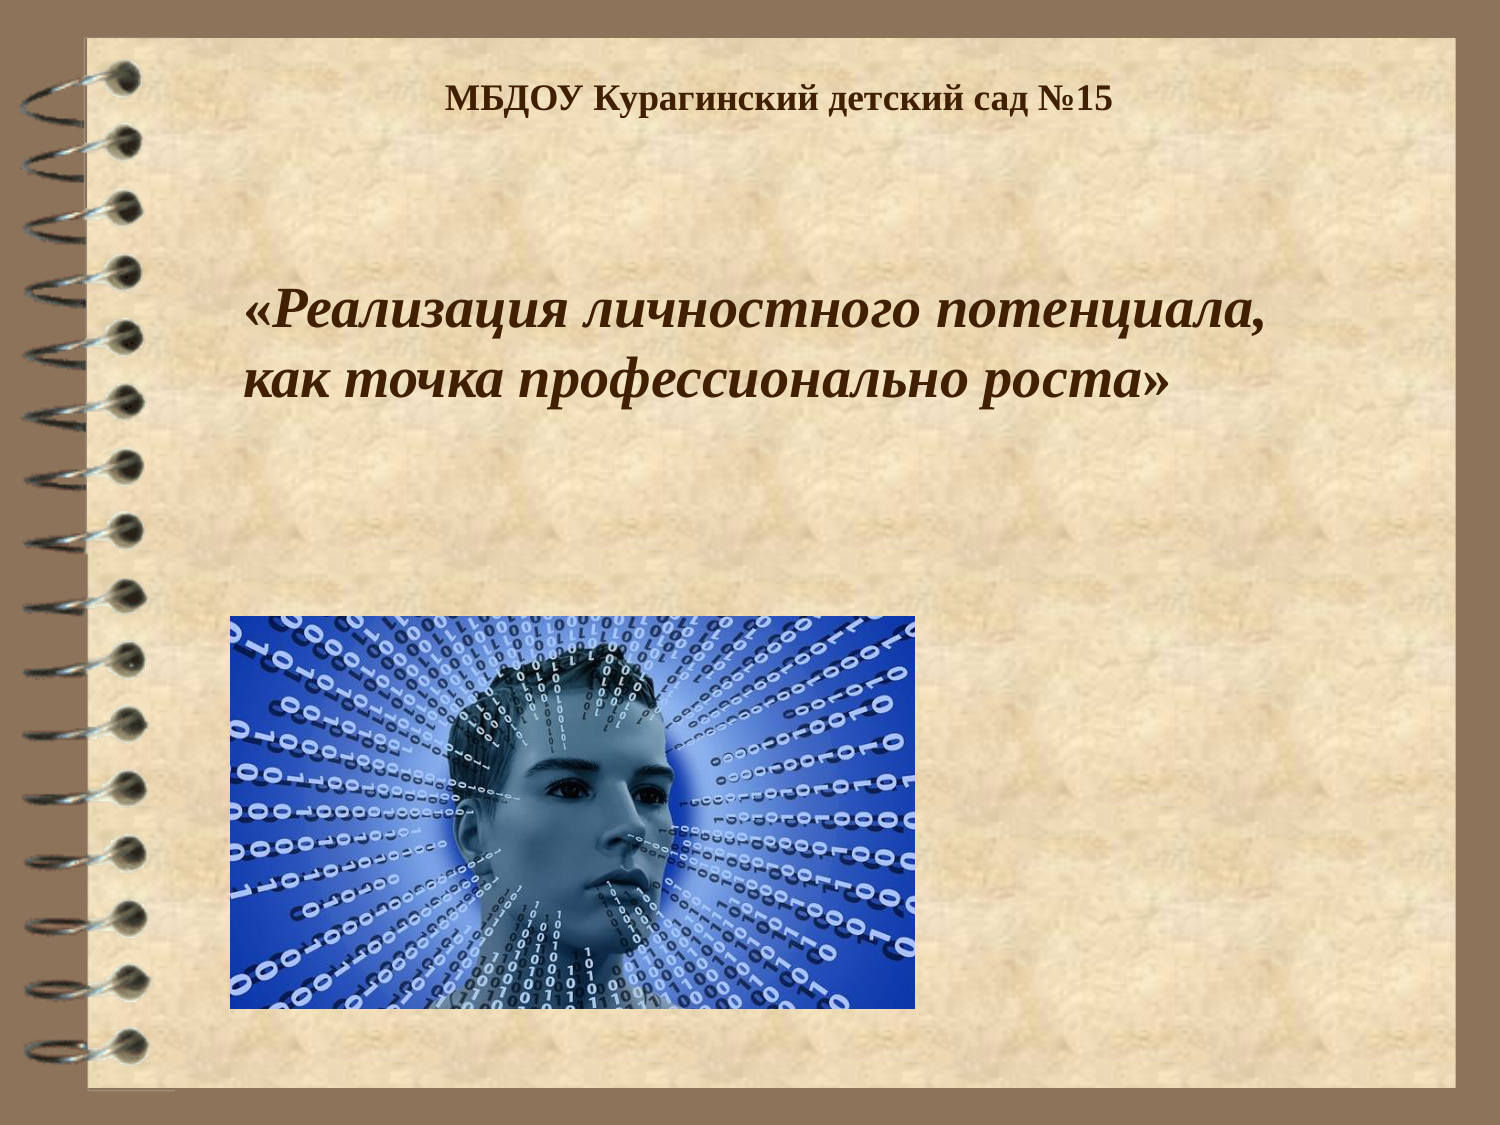

МБДОУ Курагинский детский сад №15
«Реализация личностного потенциала, как точка профессионально роста»
# 2017 г.